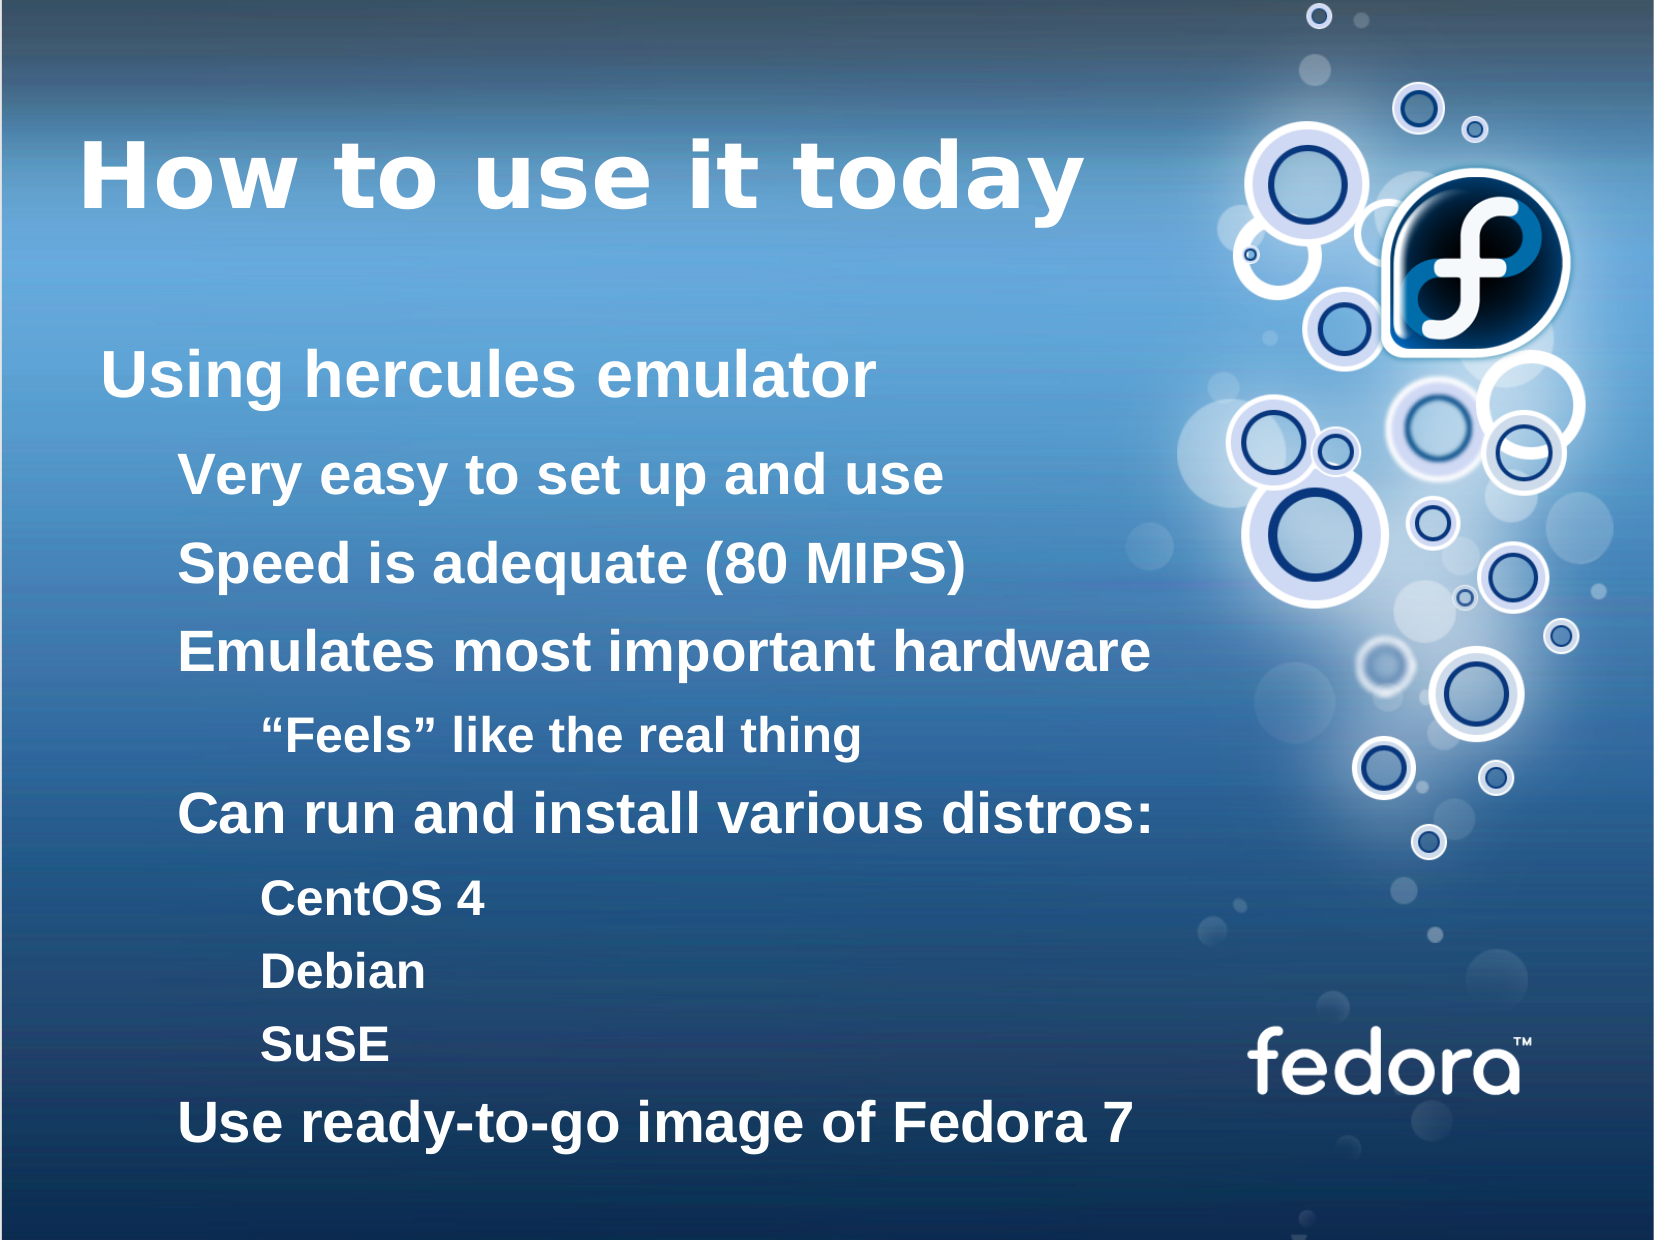

# How to use it today
Using hercules emulator
Very easy to set up and use
Speed is adequate (80 MIPS)
Emulates most important hardware
“Feels” like the real thing
Can run and install various distros:
CentOS 4
Debian
SuSE
Use ready-to-go image of Fedora 7